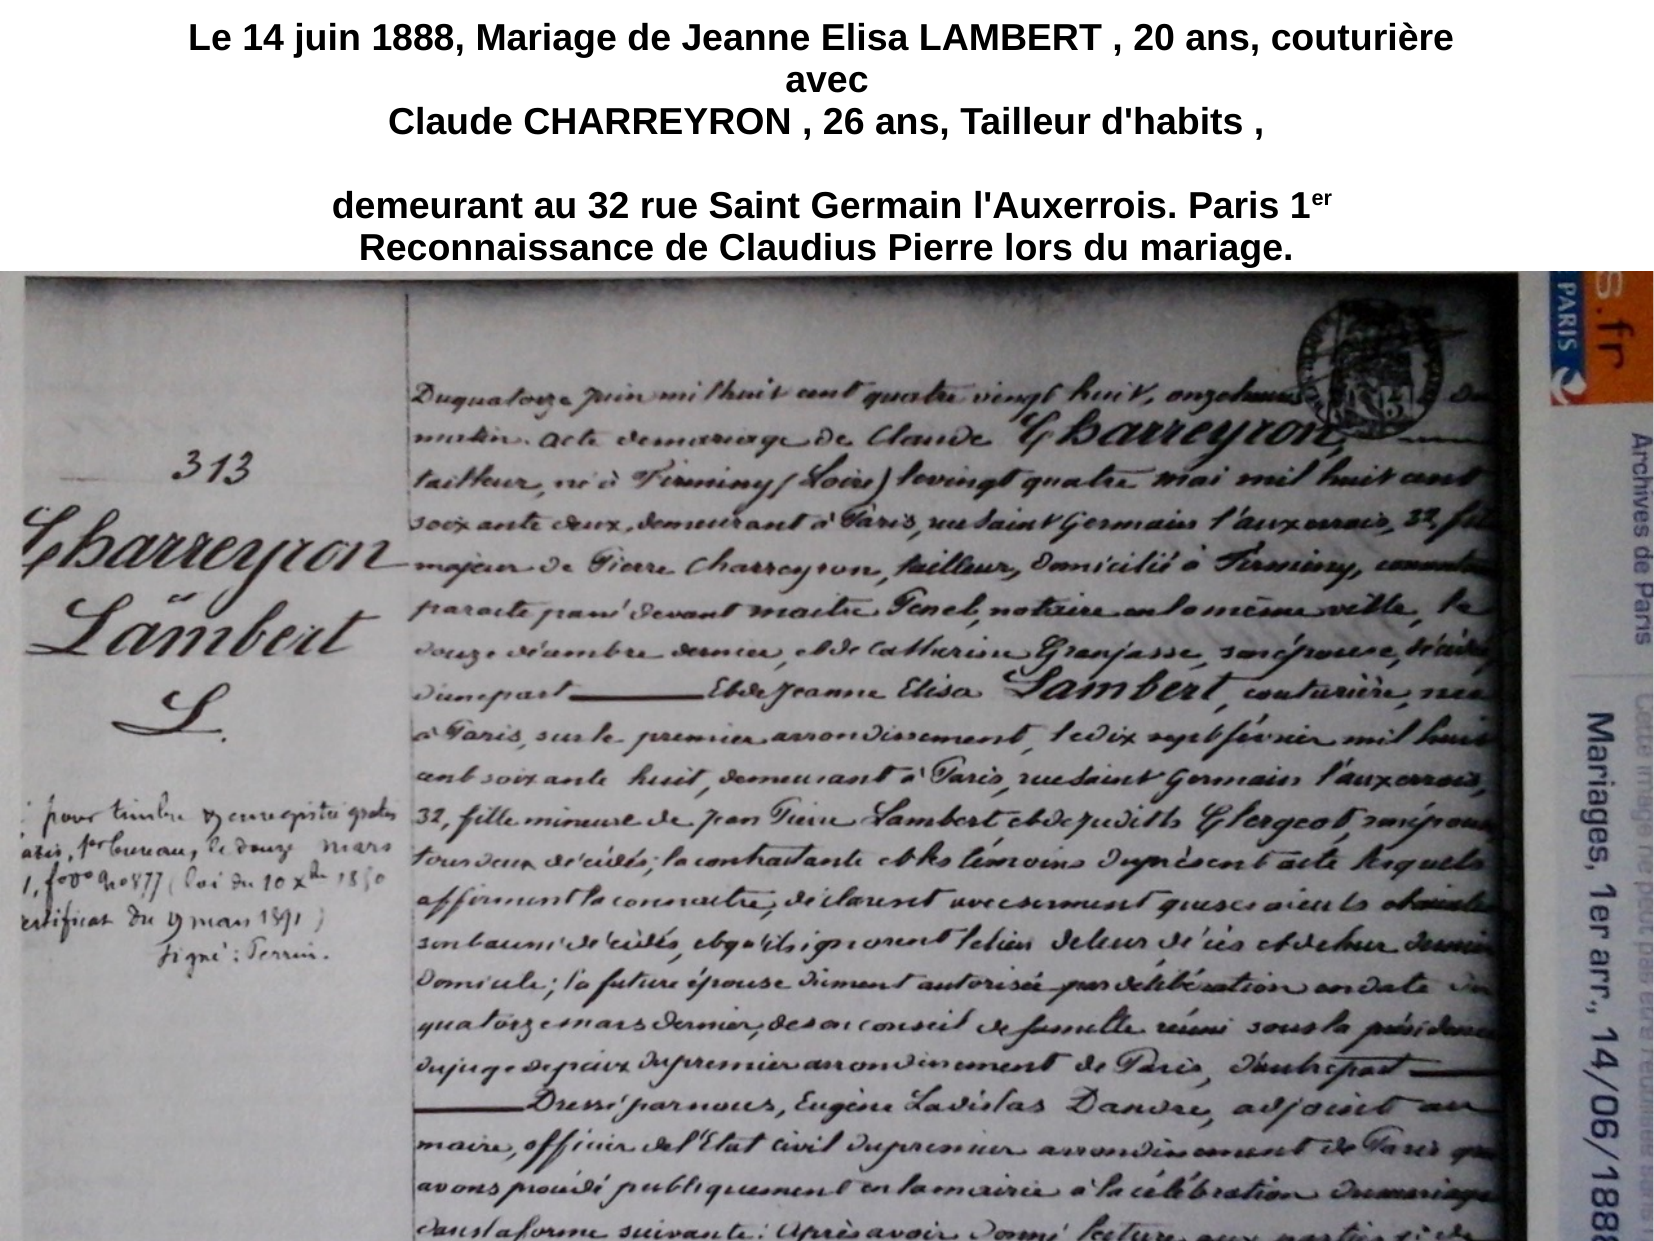

# Le 14 juin 1888, Mariage de Jeanne Elisa LAMBERT , 20 ans, couturière avec Claude CHARREYRON , 26 ans, Tailleur d'habits , demeurant au 32 rue Saint Germain l'Auxerrois. Paris 1er Reconnaissance de Claudius Pierre lors du mariage.